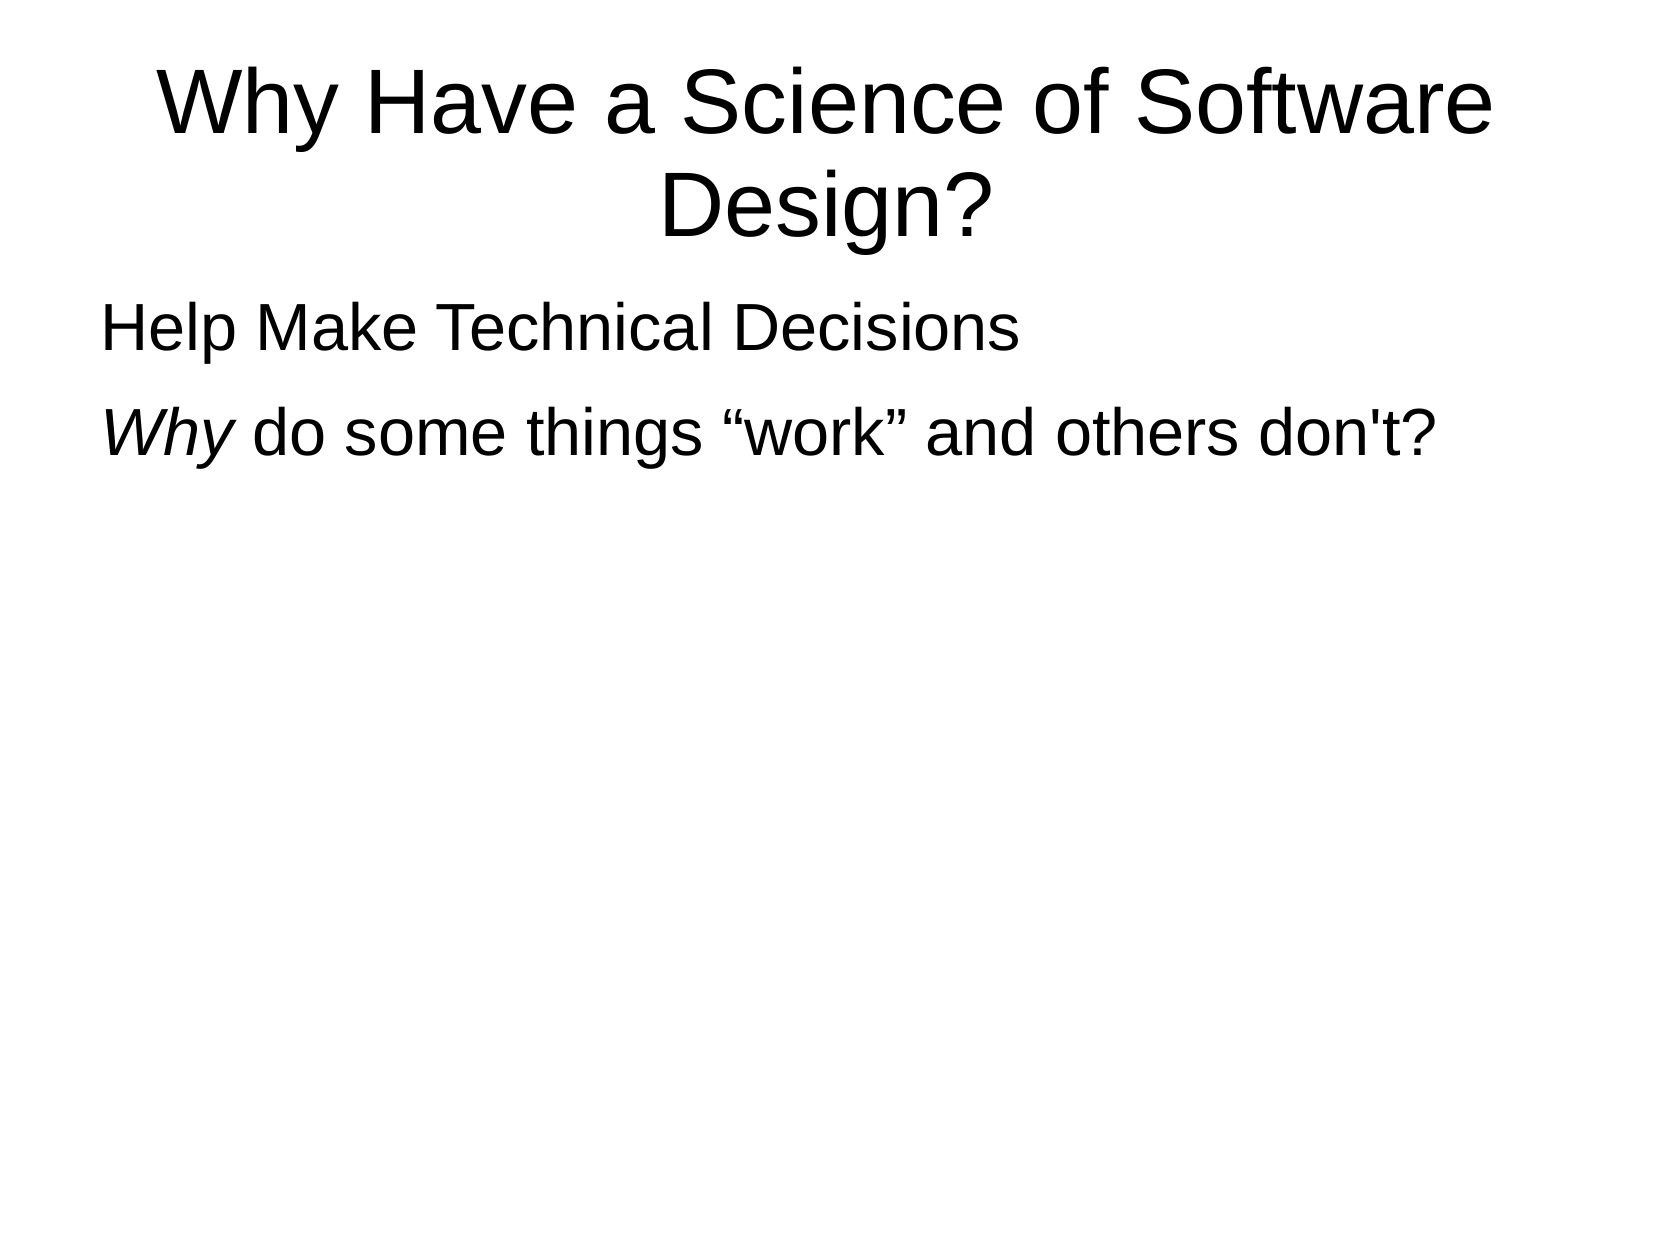

# Why Have a Science of Software Design?
Help Make Technical Decisions
Why do some things “work” and others don't?